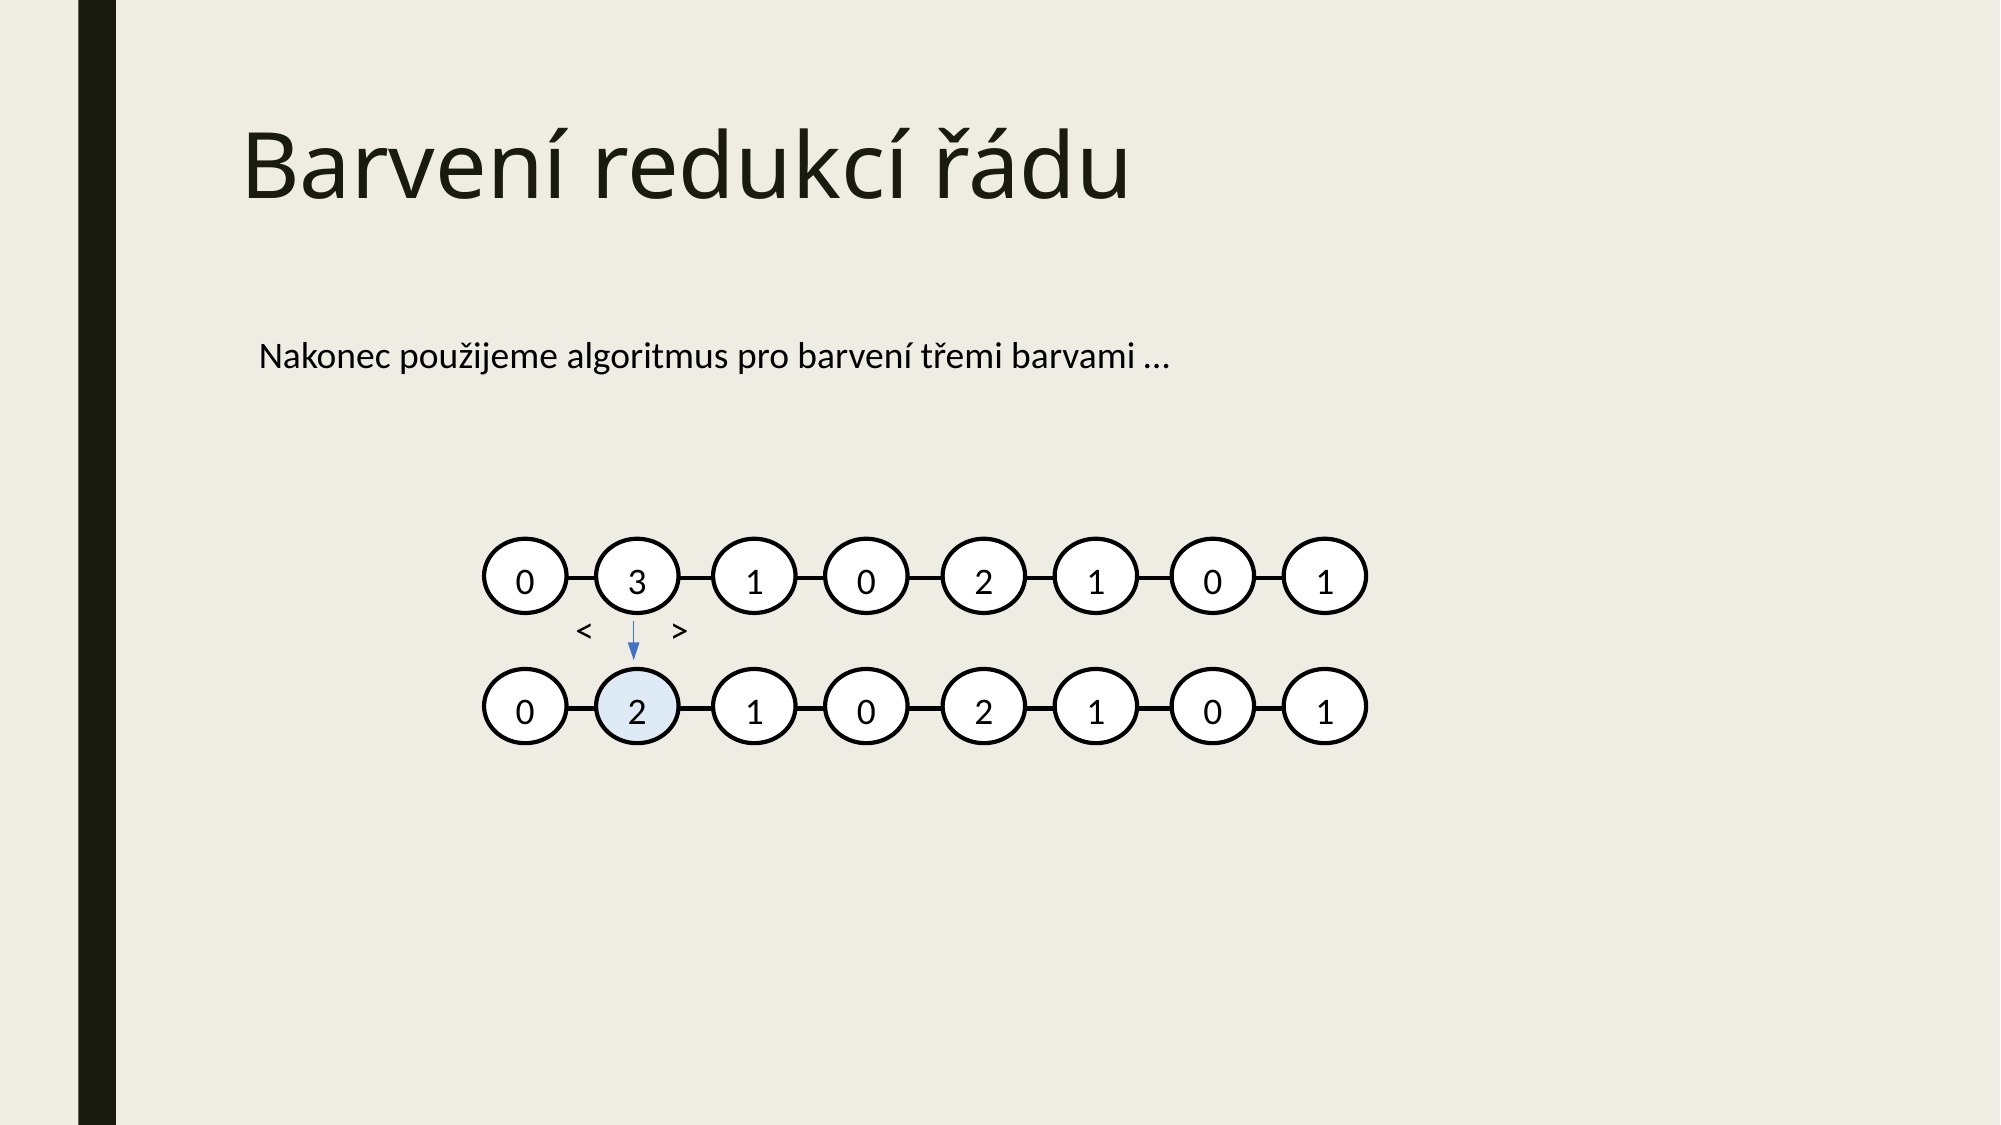

# Barvení redukcí řádu
Nakonec použijeme algoritmus pro barvení třemi barvami …
0
3
1
0
2
1
0
1
>
<
0
2
1
0
2
1
0
1